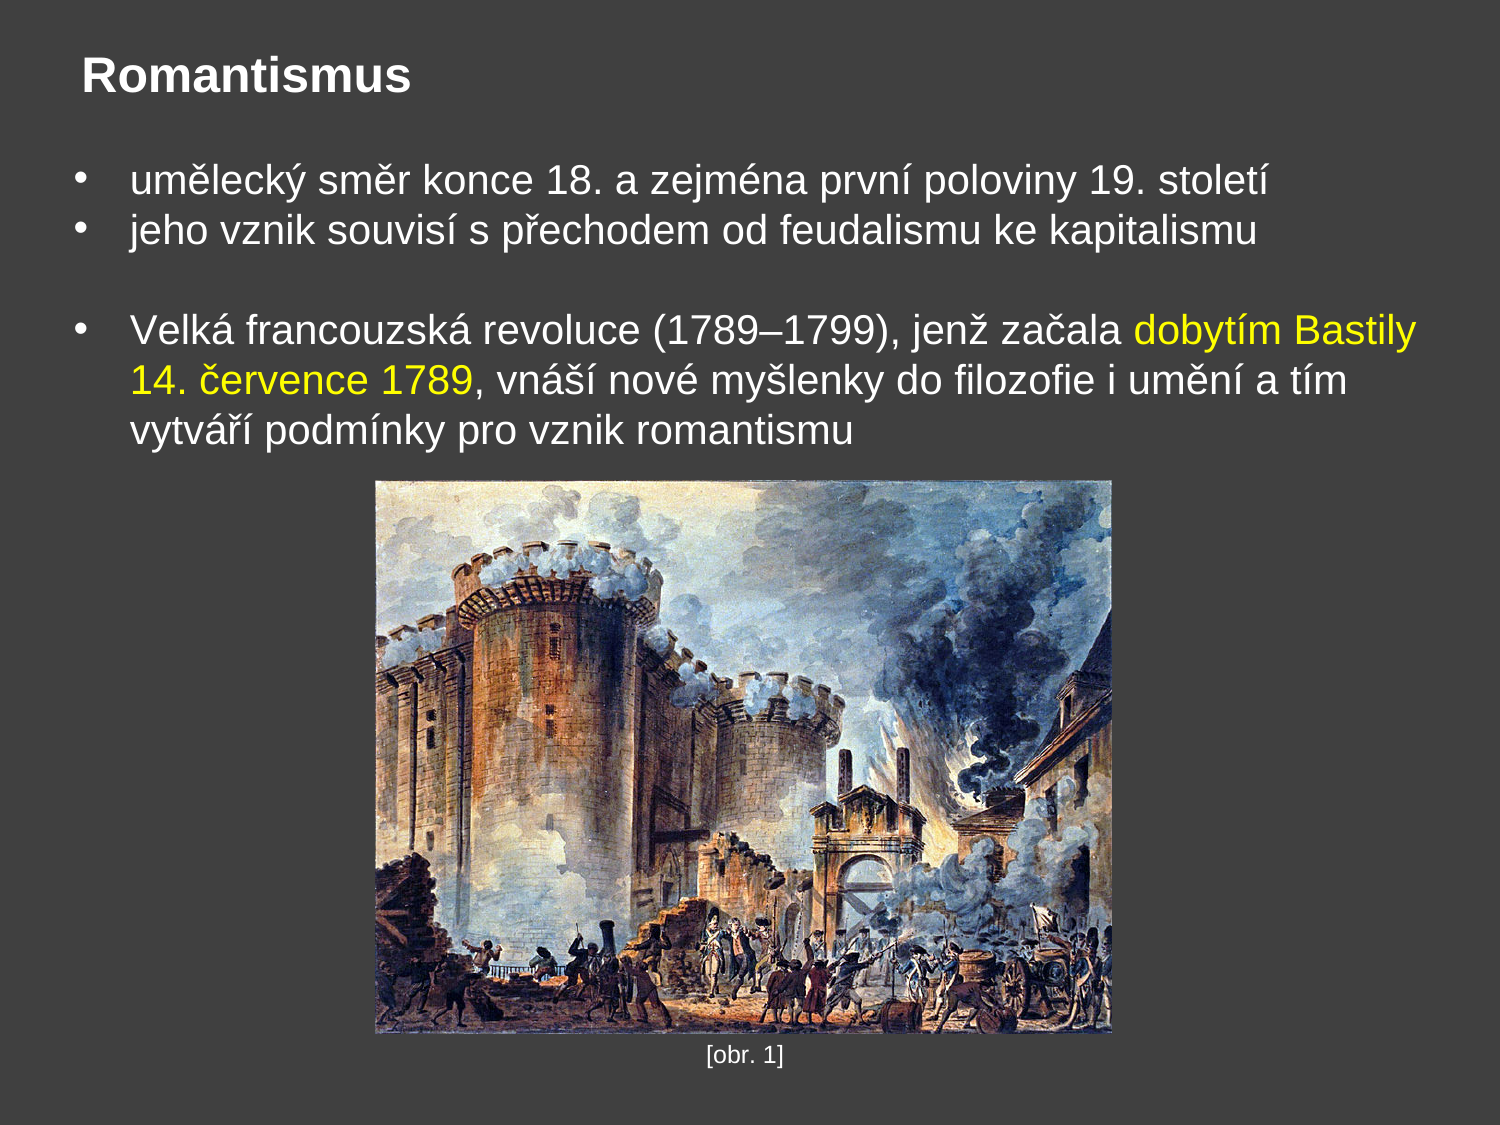

# Romantismus
umělecký směr konce 18. a zejména první poloviny 19. století
jeho vznik souvisí s přechodem od feudalismu ke kapitalismu
Velká francouzská revoluce (1789–1799), jenž začala dobytím Bastily 14. července 1789, vnáší nové myšlenky do filozofie i umění a tím vytváří podmínky pro vznik romantismu
[obr. 1]